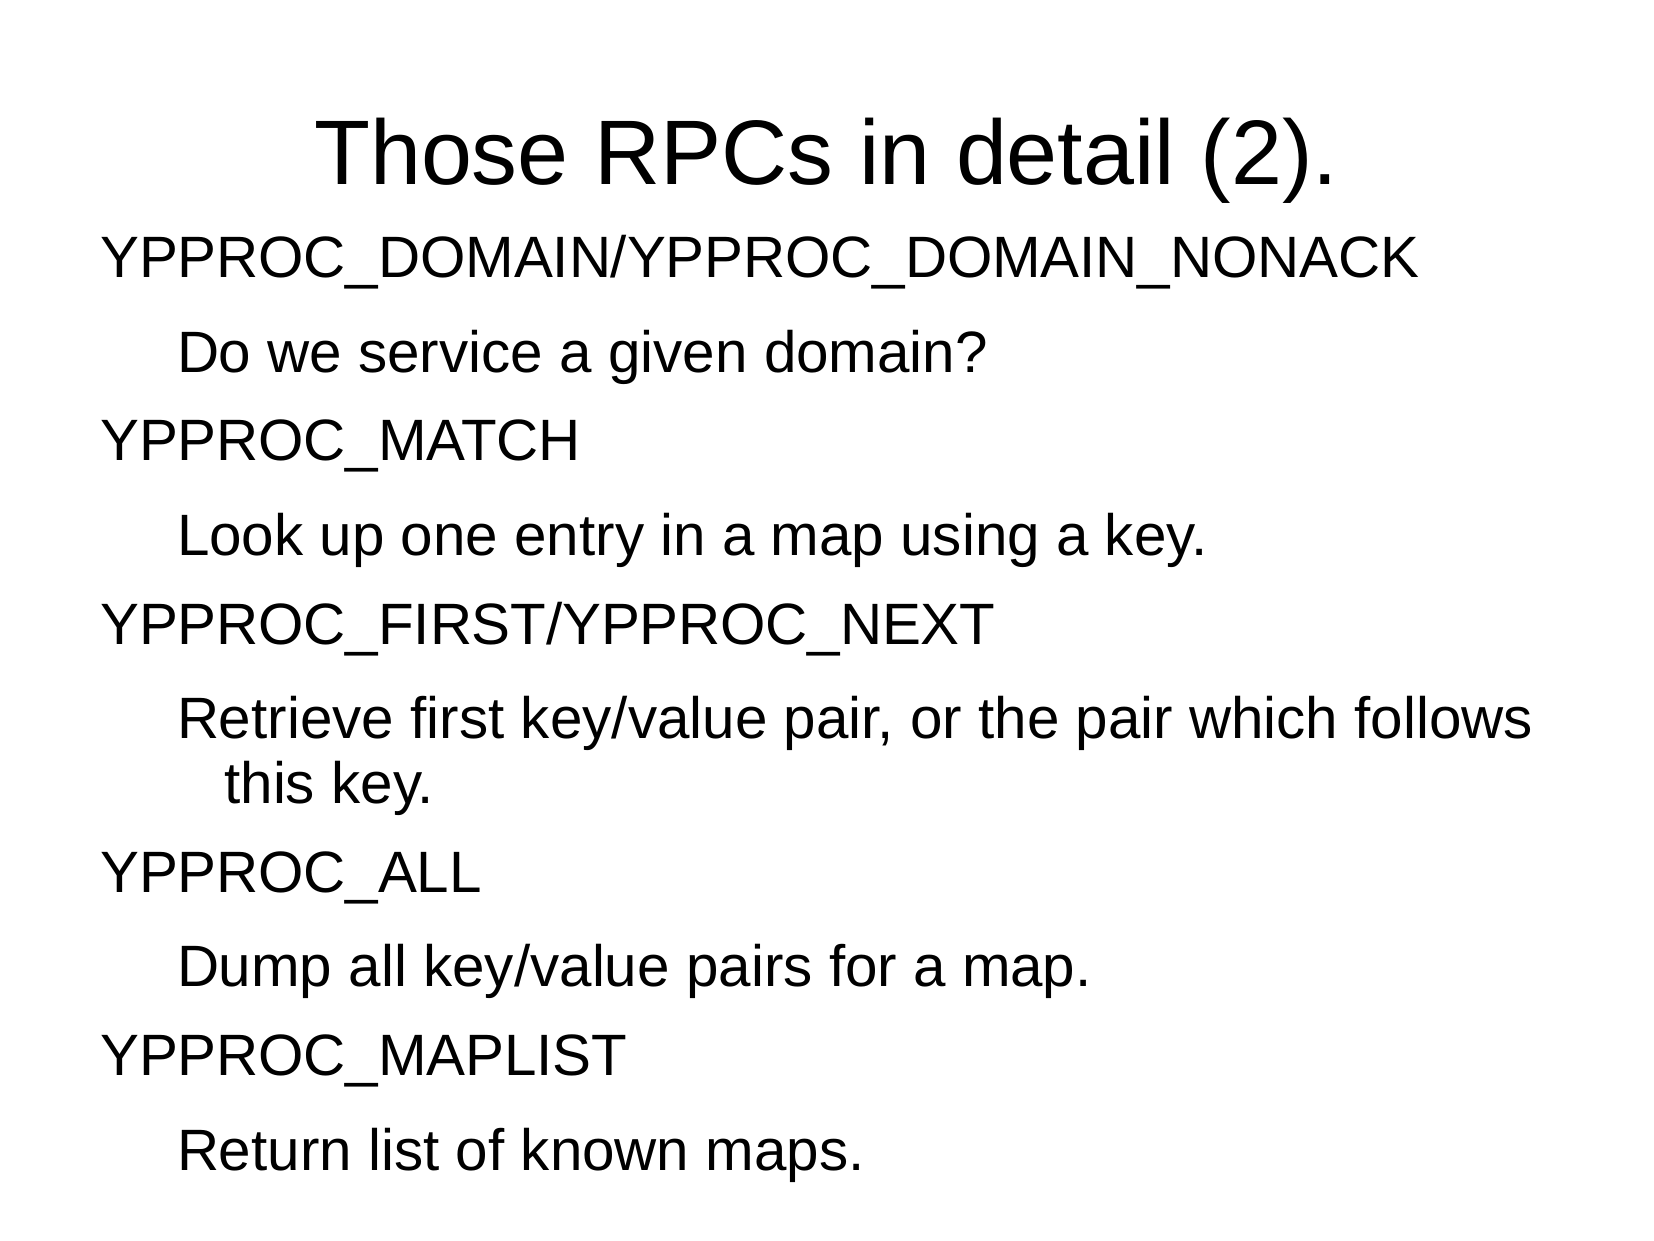

# Those RPCs in detail (2).
YPPROC_DOMAIN/YPPROC_DOMAIN_NONACK
Do we service a given domain?
YPPROC_MATCH
Look up one entry in a map using a key.
YPPROC_FIRST/YPPROC_NEXT
Retrieve first key/value pair, or the pair which follows this key.
YPPROC_ALL
Dump all key/value pairs for a map.
YPPROC_MAPLIST
Return list of known maps.